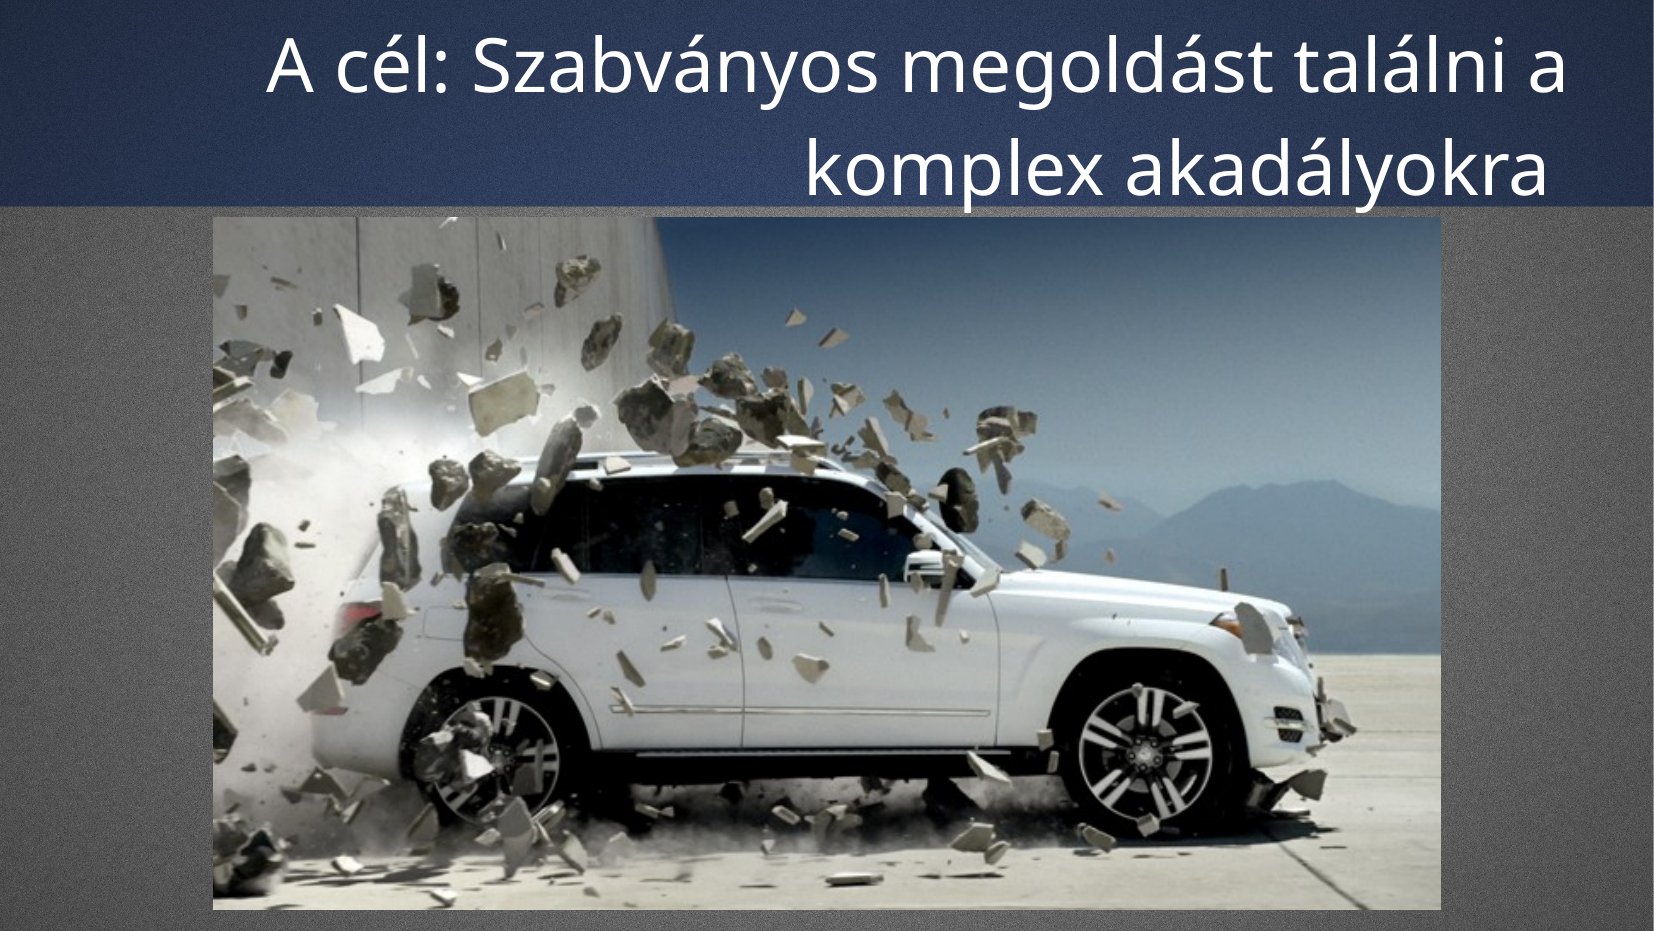

# A cél: Szabványos megoldást találni a komplex akadályokra